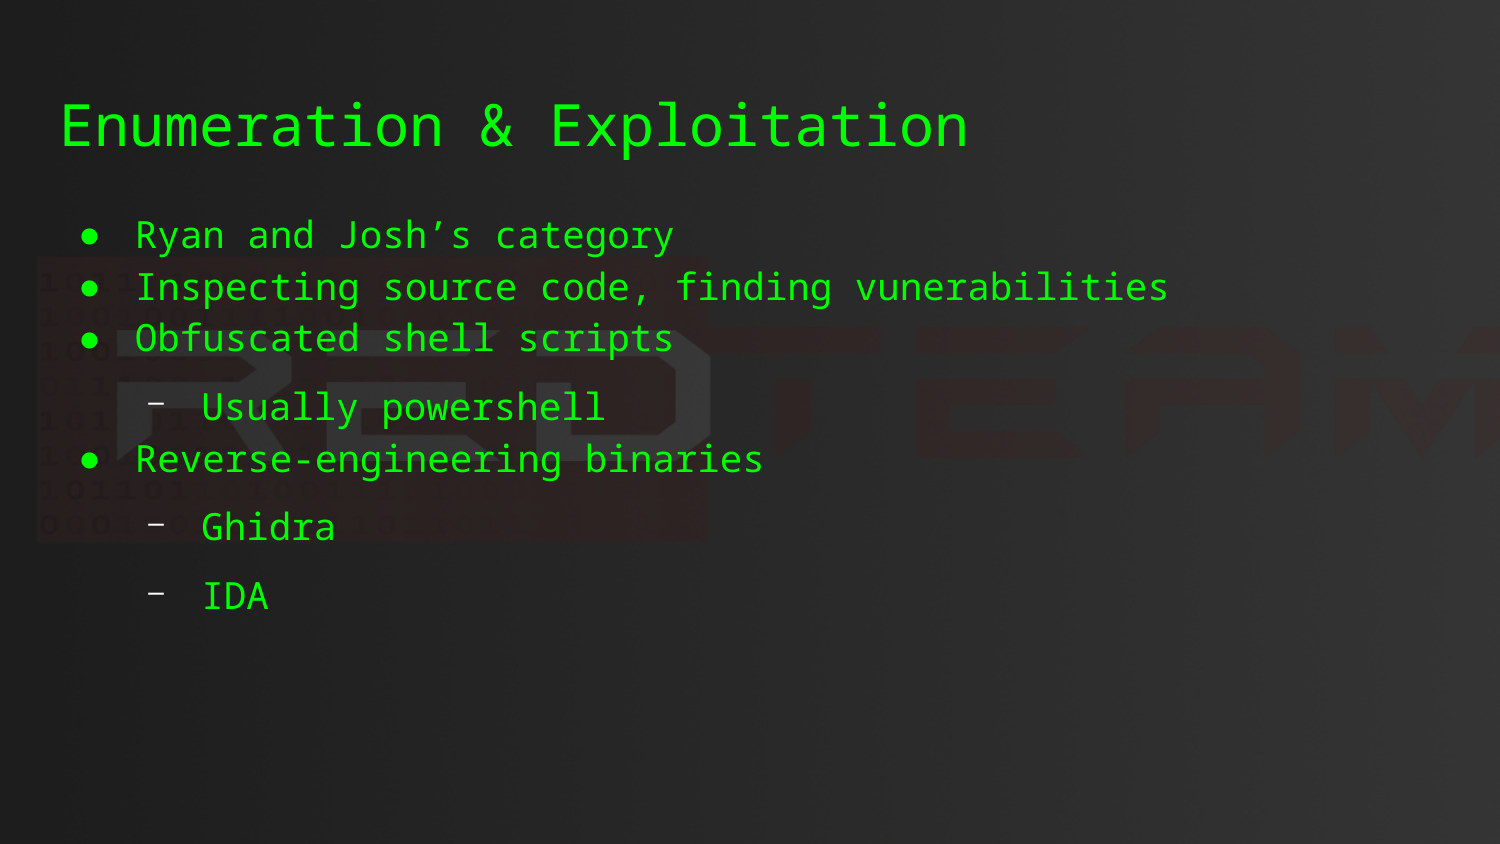

# Enumeration & Exploitation
Ryan and Josh’s category
Inspecting source code, finding vunerabilities
Obfuscated shell scripts
Usually powershell
Reverse-engineering binaries
Ghidra
IDA